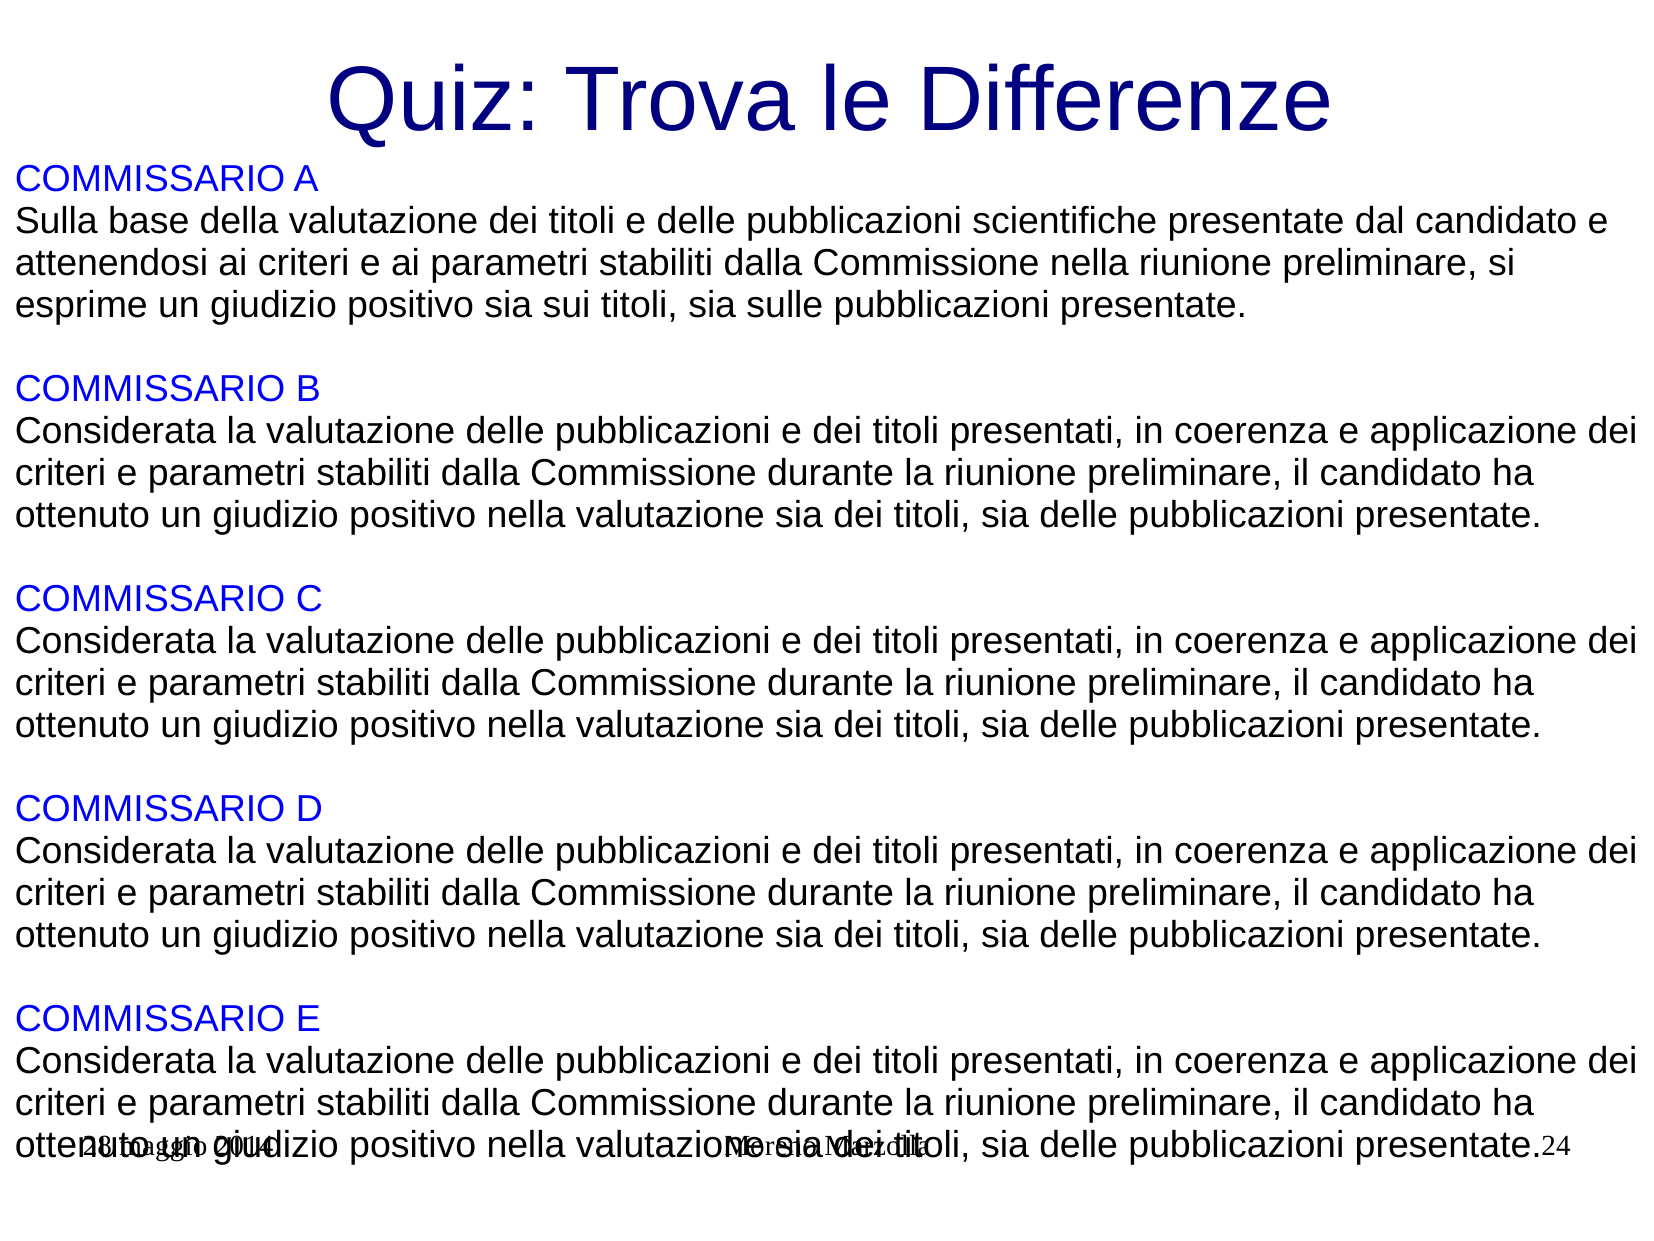

# Quiz: Trova le Differenze
COMMISSARIO A
Sulla base della valutazione dei titoli e delle pubblicazioni scientifiche presentate dal candidato e attenendosi ai criteri e ai parametri stabiliti dalla Commissione nella riunione preliminare, si esprime un giudizio positivo sia sui titoli, sia sulle pubblicazioni presentate.
COMMISSARIO B
Considerata la valutazione delle pubblicazioni e dei titoli presentati, in coerenza e applicazione dei criteri e parametri stabiliti dalla Commissione durante la riunione preliminare, il candidato ha ottenuto un giudizio positivo nella valutazione sia dei titoli, sia delle pubblicazioni presentate.
COMMISSARIO C
Considerata la valutazione delle pubblicazioni e dei titoli presentati, in coerenza e applicazione dei criteri e parametri stabiliti dalla Commissione durante la riunione preliminare, il candidato ha ottenuto un giudizio positivo nella valutazione sia dei titoli, sia delle pubblicazioni presentate.
COMMISSARIO D
Considerata la valutazione delle pubblicazioni e dei titoli presentati, in coerenza e applicazione dei criteri e parametri stabiliti dalla Commissione durante la riunione preliminare, il candidato ha ottenuto un giudizio positivo nella valutazione sia dei titoli, sia delle pubblicazioni presentate.
COMMISSARIO E
Considerata la valutazione delle pubblicazioni e dei titoli presentati, in coerenza e applicazione dei criteri e parametri stabiliti dalla Commissione durante la riunione preliminare, il candidato ha ottenuto un giudizio positivo nella valutazione sia dei titoli, sia delle pubblicazioni presentate.
28 maggio 2014
Moreno Marzolla
24